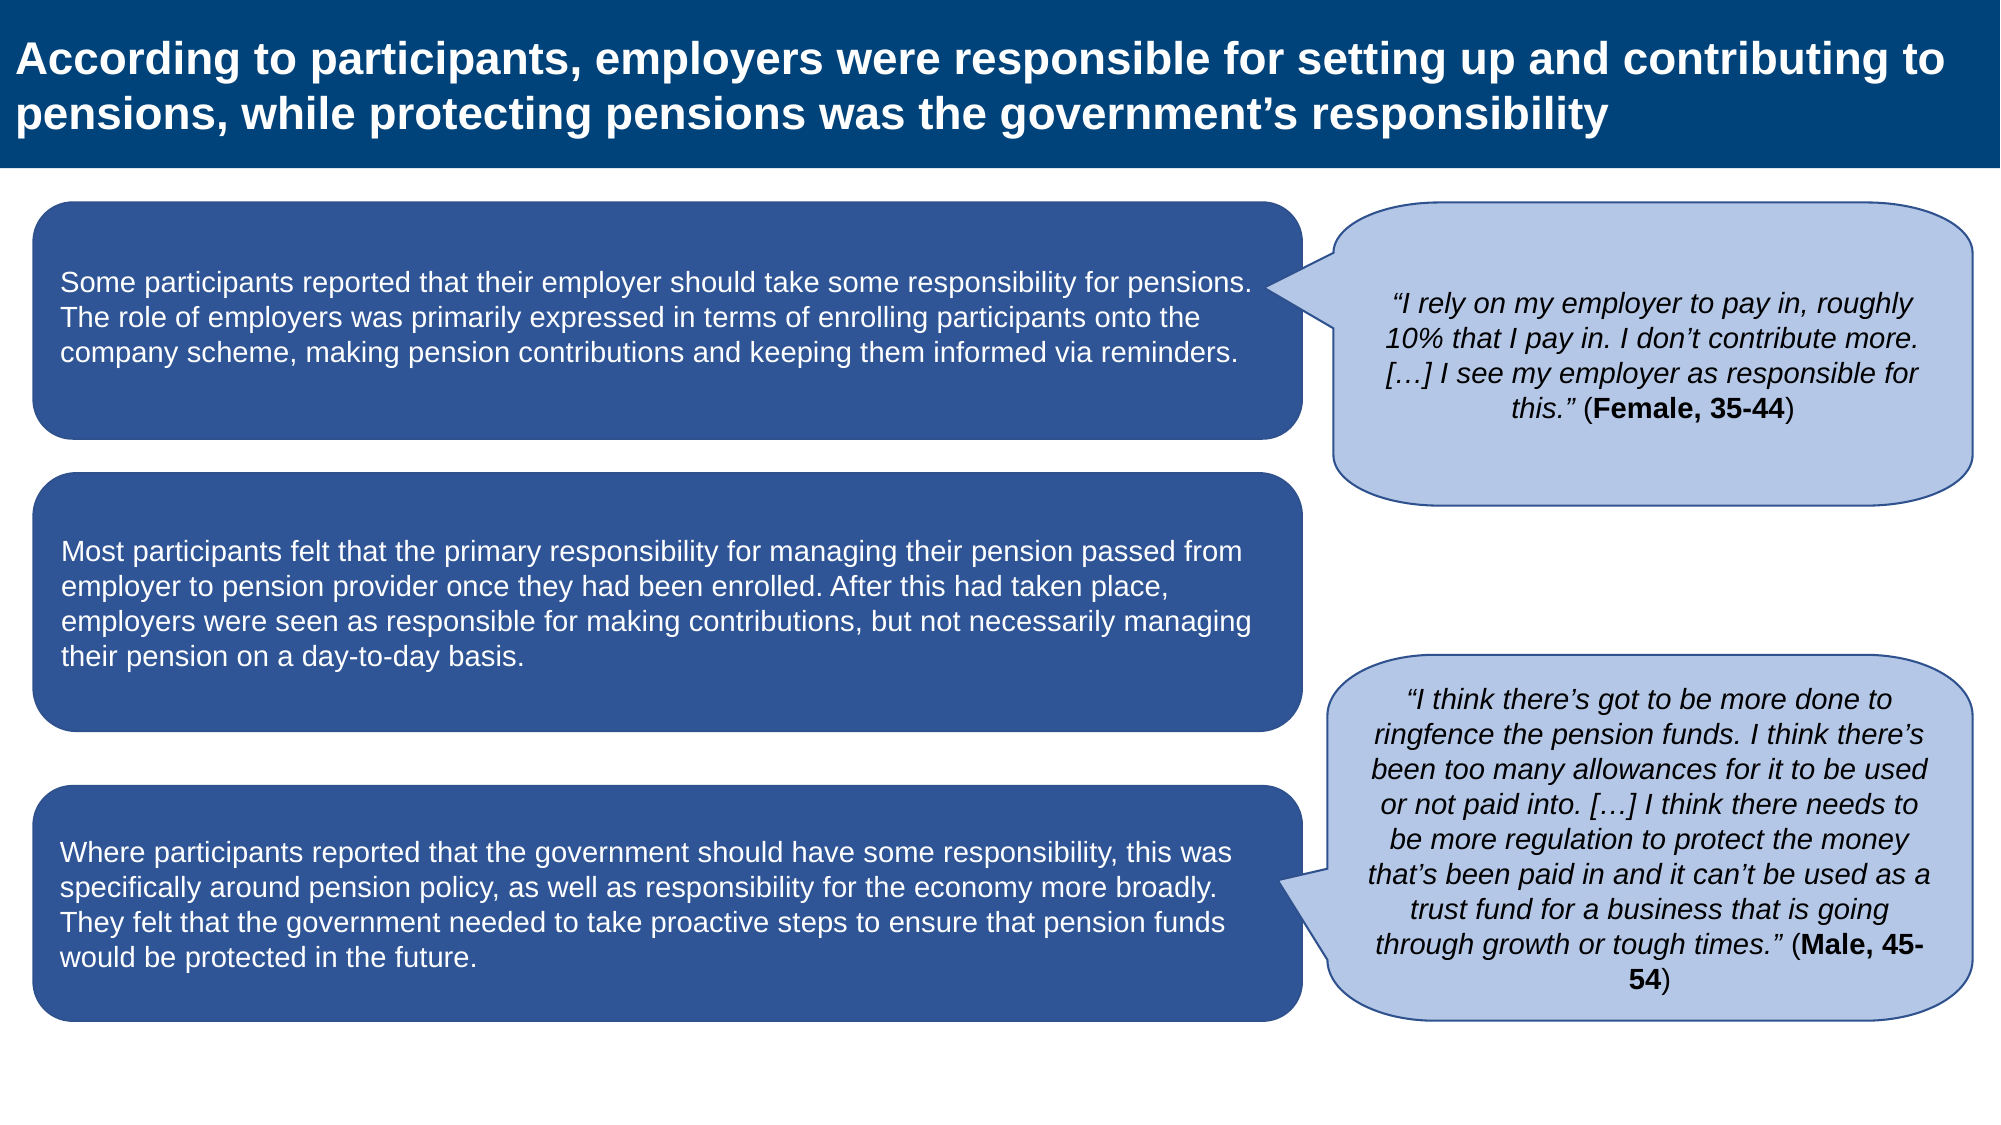

# According to participants, employers were responsible for setting up and contributing to pensions, while protecting pensions was the government’s responsibility
Some participants reported that their employer should take some responsibility for pensions. The role of employers was primarily expressed in terms of enrolling participants onto the company scheme, making pension contributions and keeping them informed via reminders.
“I rely on my employer to pay in, roughly 10% that I pay in. I don’t contribute more. […] I see my employer as responsible for this.” (Female, 35-44)
Most participants felt that the primary responsibility for managing their pension passed from employer to pension provider once they had been enrolled. After this had taken place, employers were seen as responsible for making contributions, but not necessarily managing their pension on a day-to-day basis.
“I think there’s got to be more done to ringfence the pension funds. I think there’s been too many allowances for it to be used or not paid into. […] I think there needs to be more regulation to protect the money that’s been paid in and it can’t be used as a trust fund for a business that is going through growth or tough times.” (Male, 45-54)
Where participants reported that the government should have some responsibility, this was specifically around pension policy, as well as responsibility for the economy more broadly. They felt that the government needed to take proactive steps to ensure that pension funds would be protected in the future.